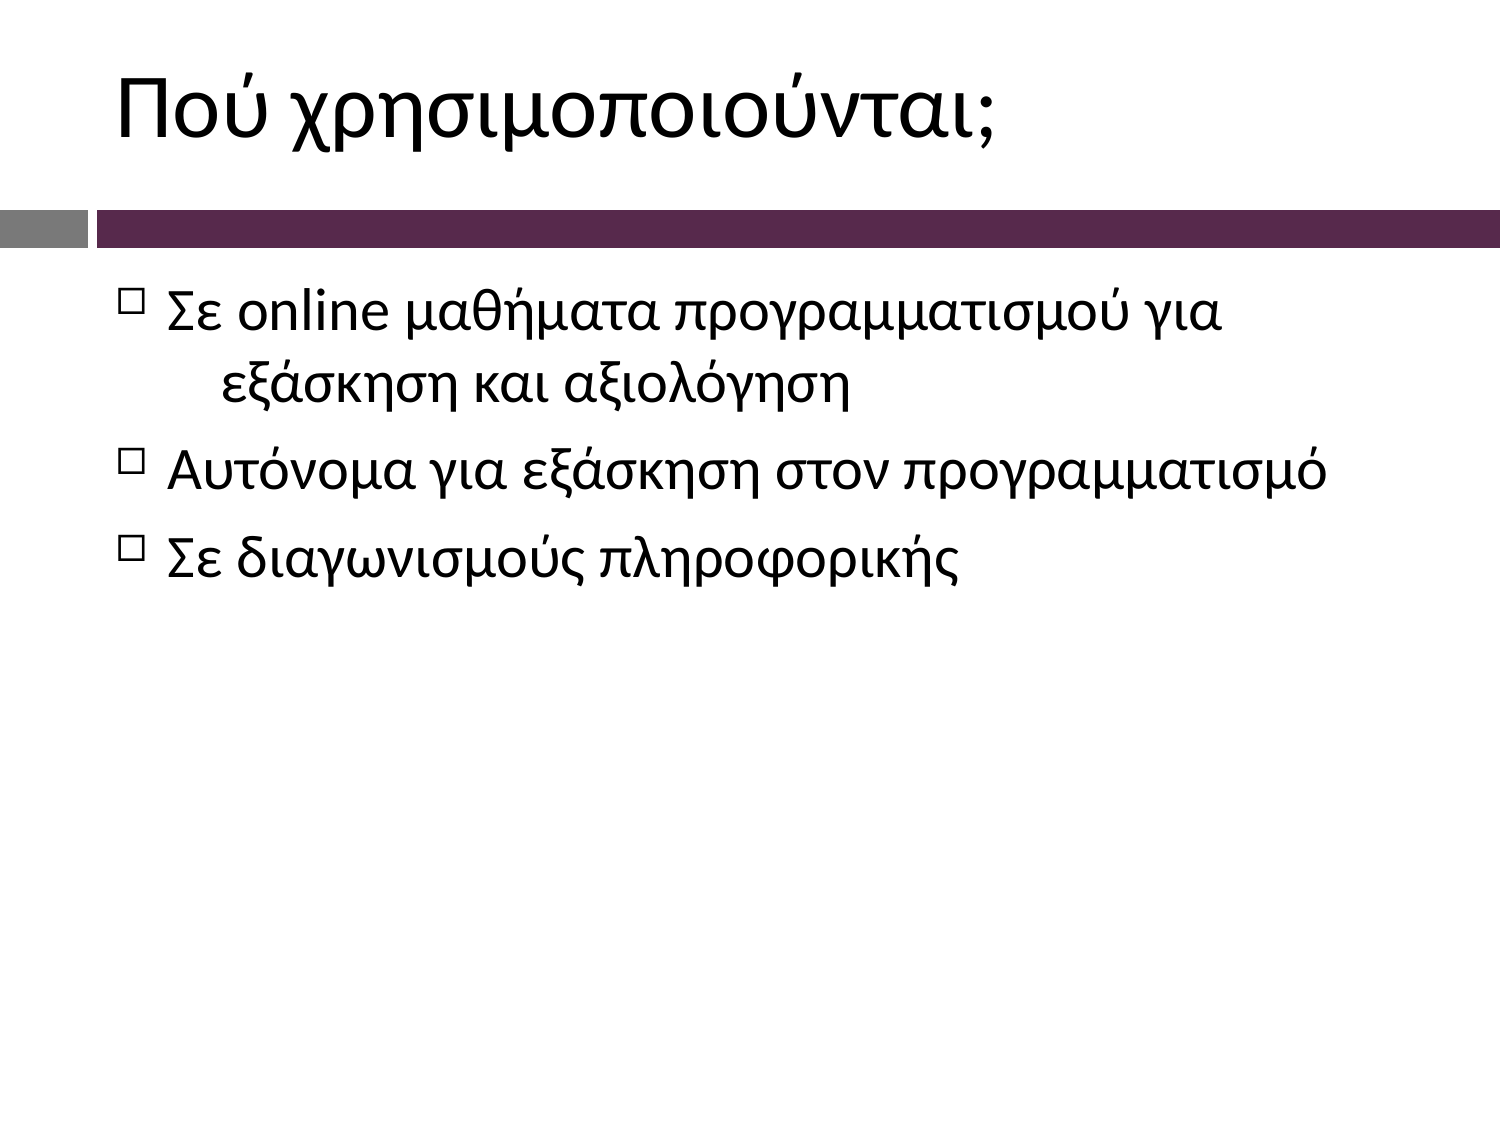

# Πού χρησιμοποιούνται;
Σε online μαθήματα προγραμματισμού για εξάσκηση και αξιολόγηση
Αυτόνομα για εξάσκηση στον προγραμματισμό
Σε διαγωνισμούς πληροφορικής